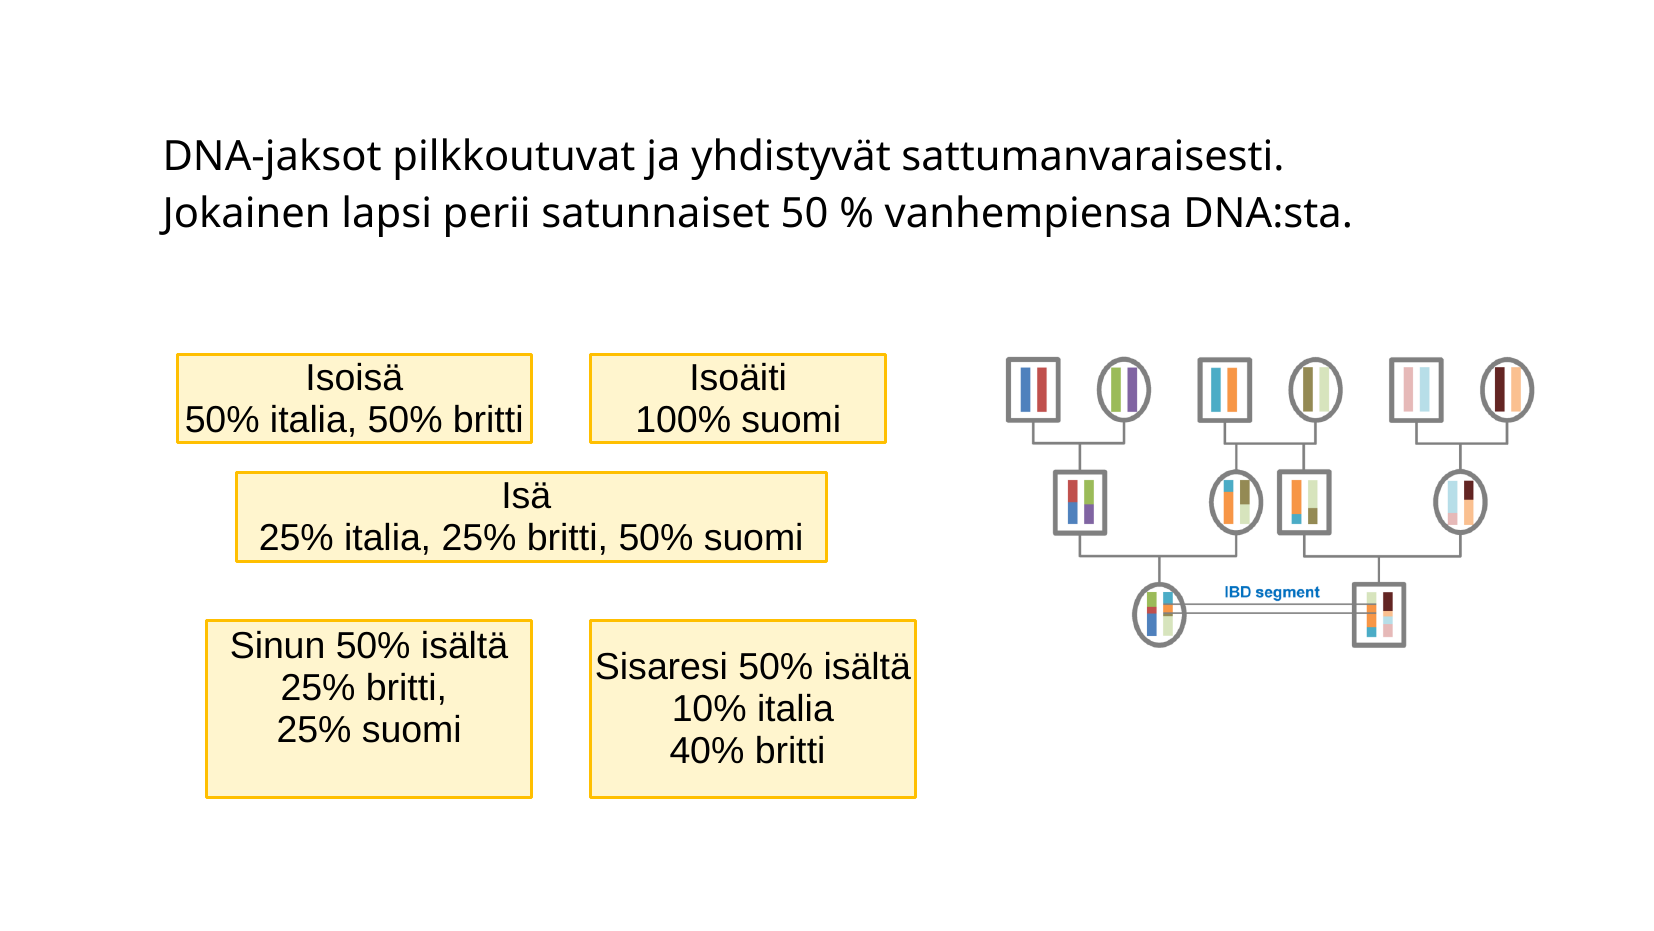

DNA-jaksot pilkkoutuvat ja yhdistyvät sattumanvaraisesti.
Jokainen lapsi perii satunnaiset 50 % vanhempiensa DNA:sta.
Isoisä
50% italia, 50% britti
Isoäiti
100% suomi
Isä
25% italia, 25% britti, 50% suomi
Sinun 50% isältä
25% britti,
25% suomi
Sisaresi 50% isältä
10% italia
40% britti